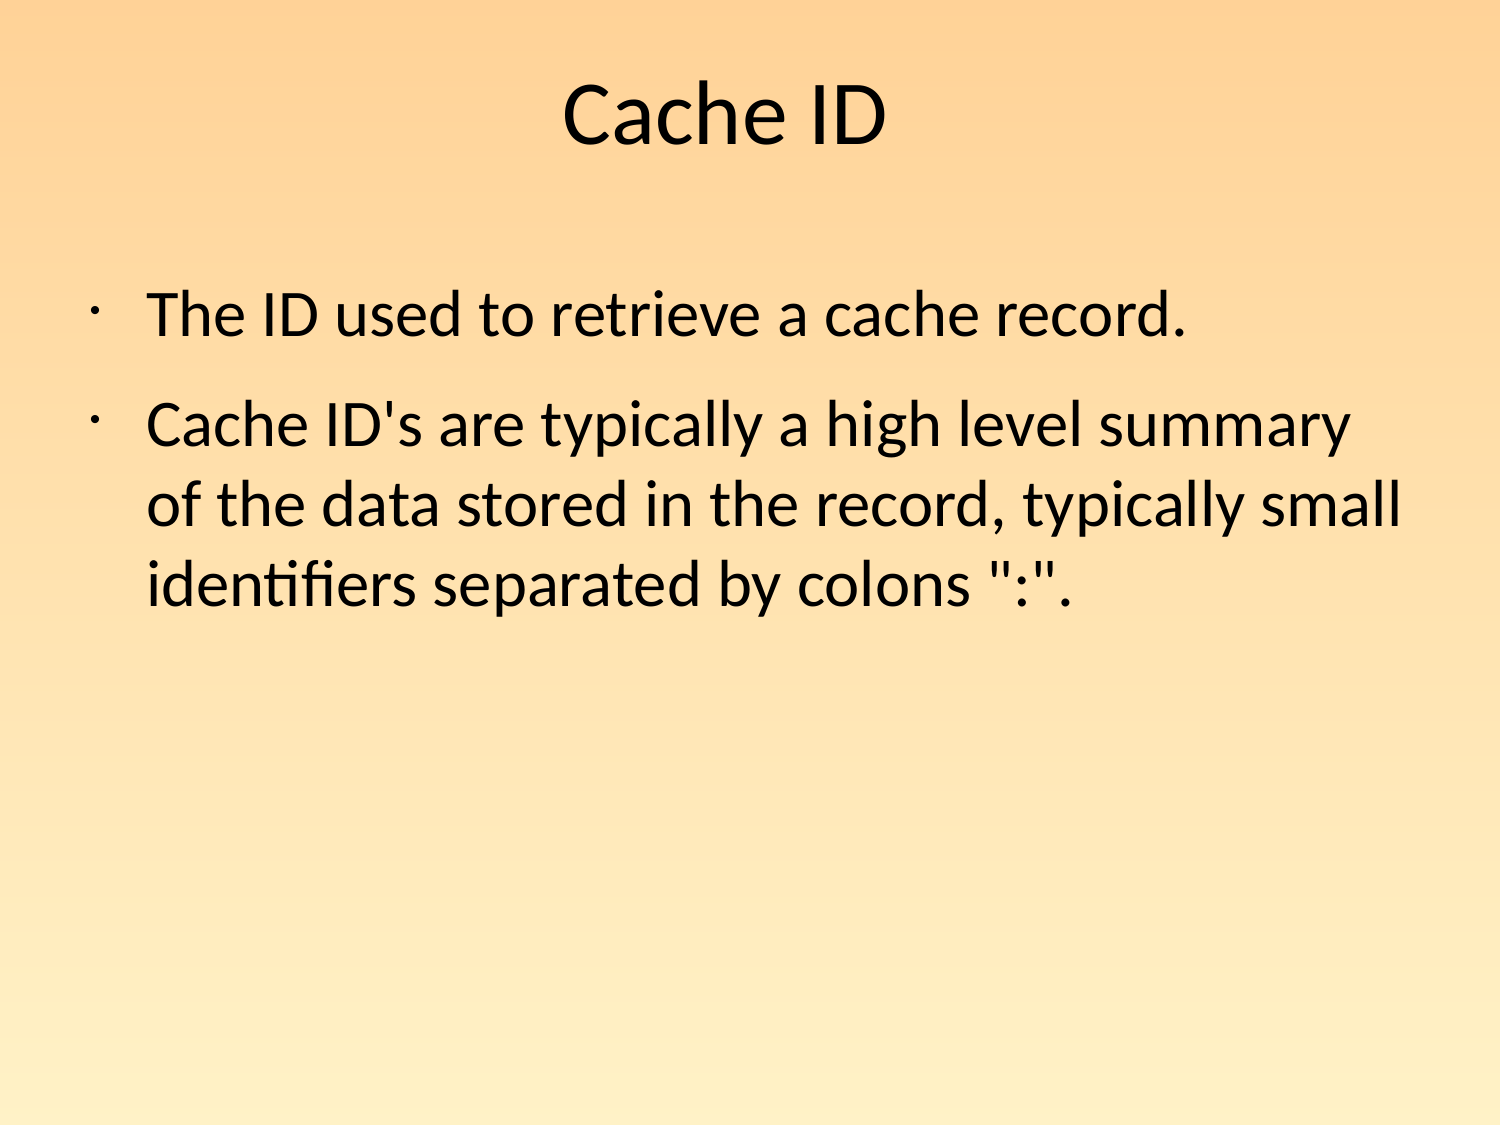

# Cache ID
The ID used to retrieve a cache record.
Cache ID's are typically a high level summary of the data stored in the record, typically small identifiers separated by colons ":".